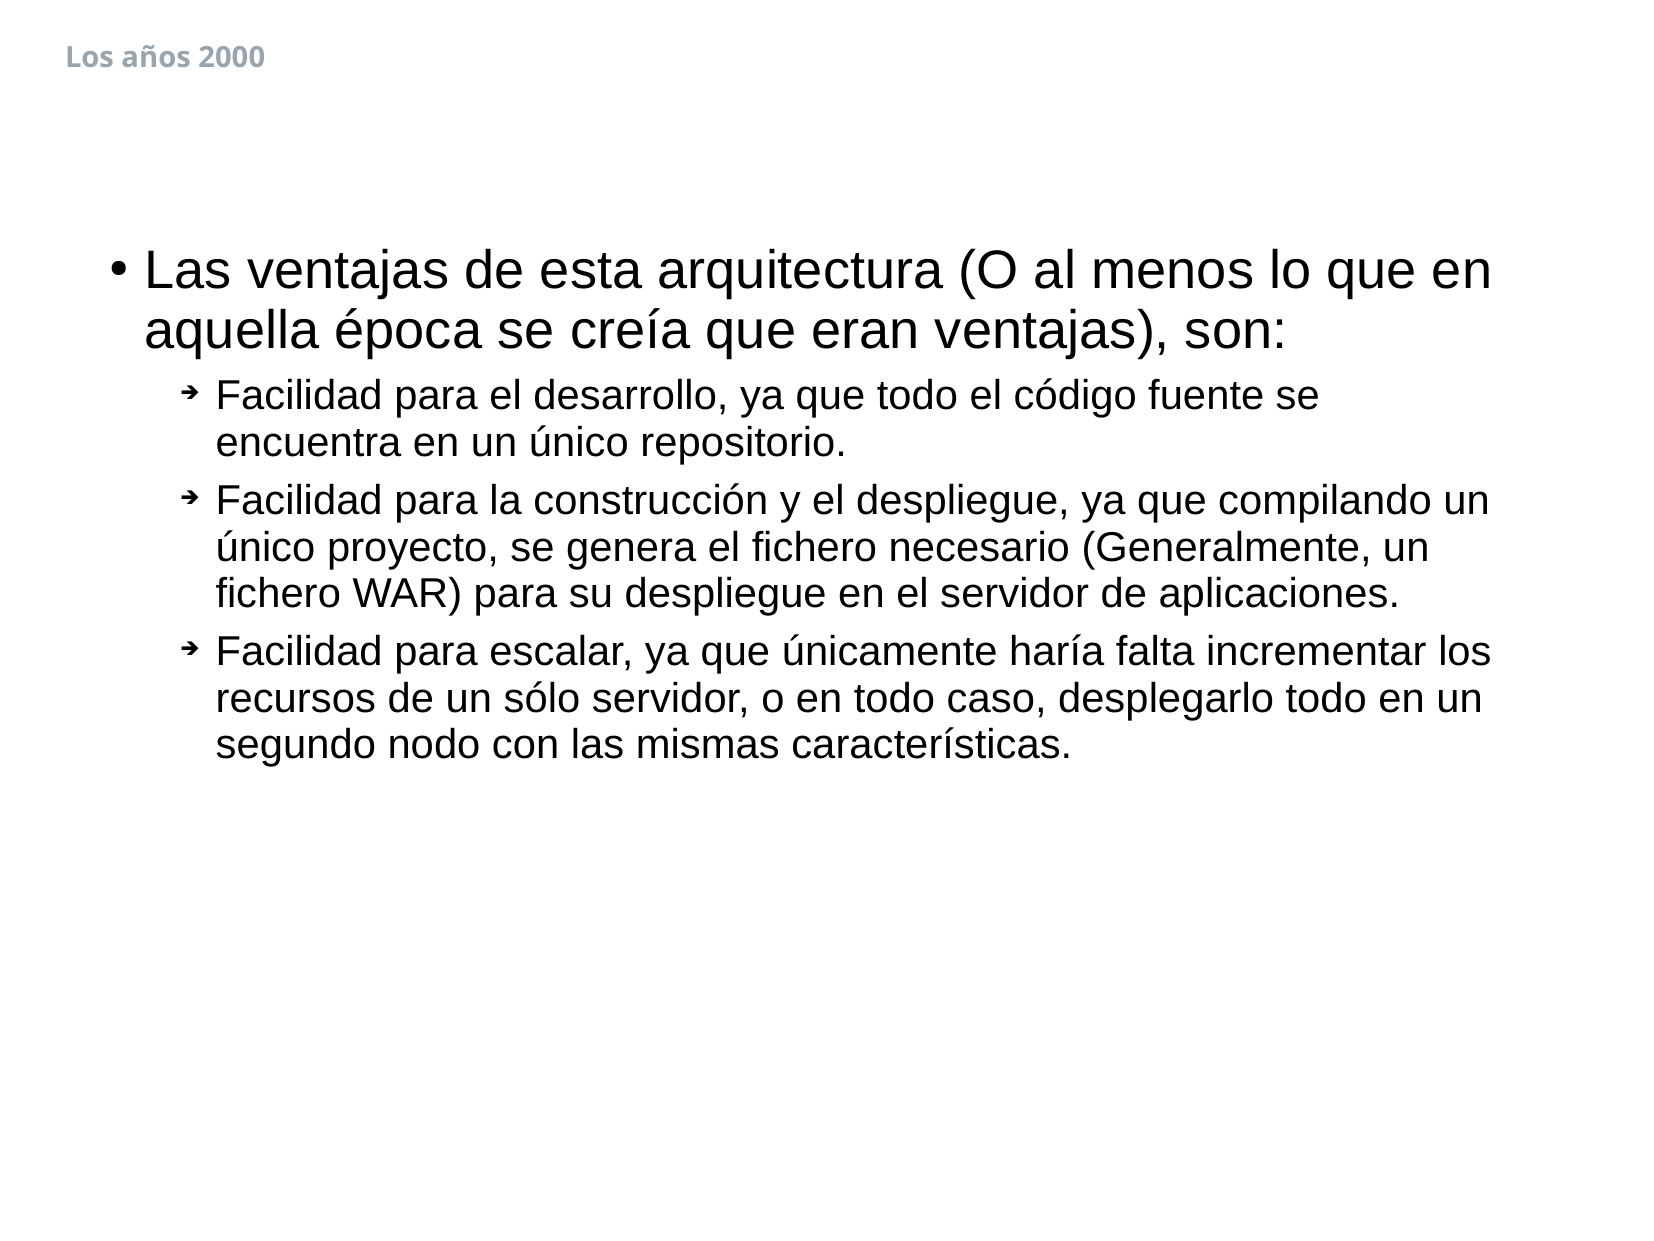

Los años 2000
Las ventajas de esta arquitectura (O al menos lo que en aquella época se creía que eran ventajas), son:
Facilidad para el desarrollo, ya que todo el código fuente se encuentra en un único repositorio.
Facilidad para la construcción y el despliegue, ya que compilando un único proyecto, se genera el fichero necesario (Generalmente, un fichero WAR) para su despliegue en el servidor de aplicaciones.
Facilidad para escalar, ya que únicamente haría falta incrementar los recursos de un sólo servidor, o en todo caso, desplegarlo todo en un segundo nodo con las mismas características.